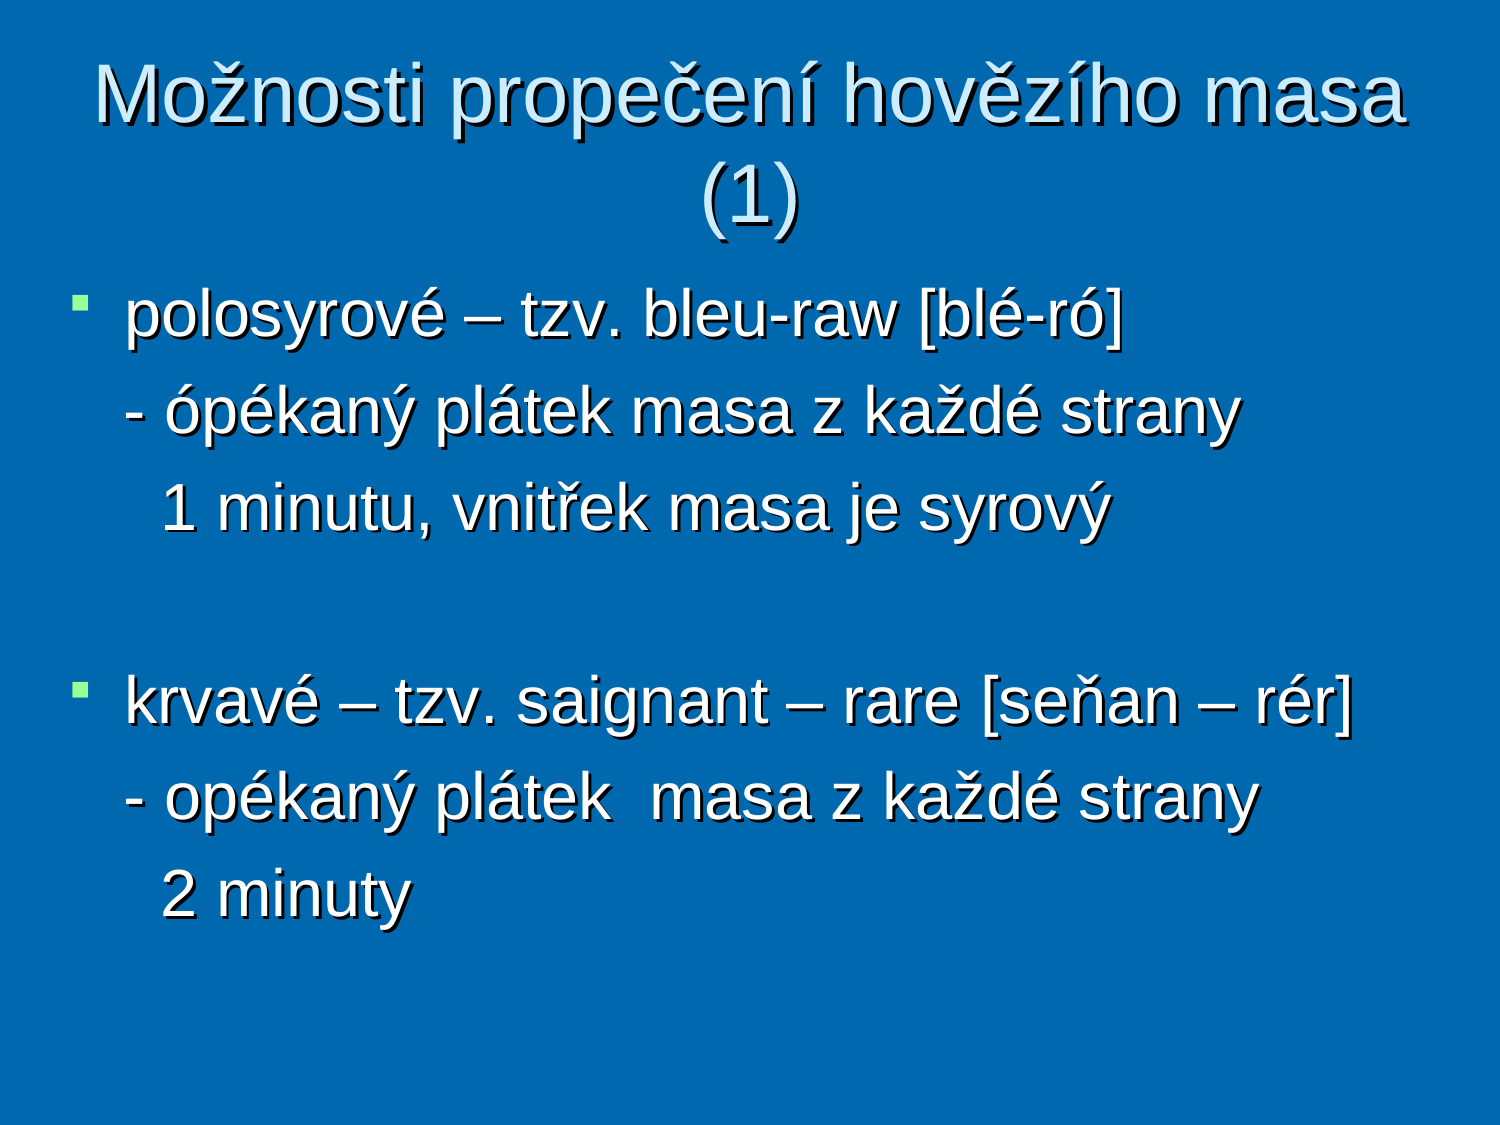

# Možnosti propečení hovězího masa (1)
polosyrové – tzv. bleu-raw [blé-ró]
 - ópékaný plátek masa z každé strany
 1 minutu, vnitřek masa je syrový
krvavé – tzv. saignant – rare [seňan – rér]
 - opékaný plátek masa z každé strany
 2 minuty